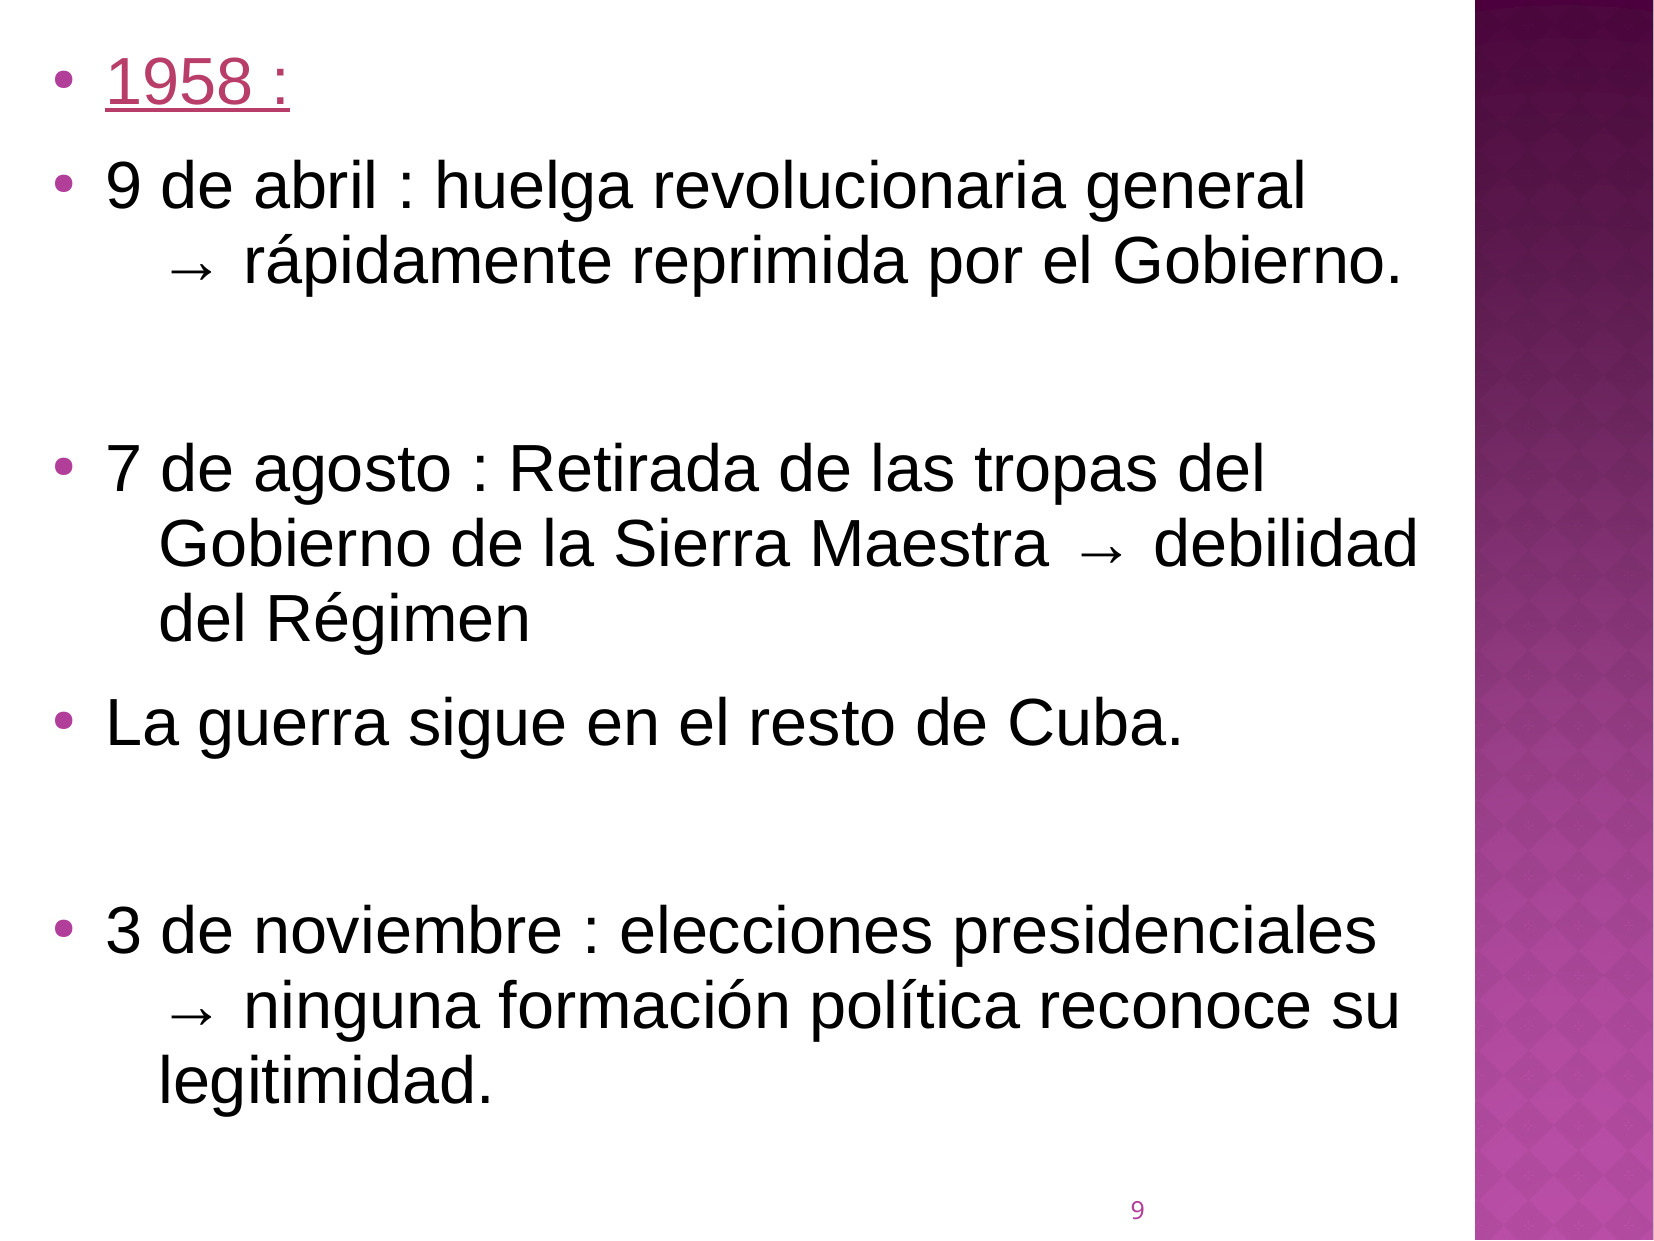

# 1958 :
9 de abril : huelga revolucionaria general → rápidamente reprimida por el Gobierno.
7 de agosto : Retirada de las tropas del Gobierno de la Sierra Maestra → debilidad del Régimen
La guerra sigue en el resto de Cuba.
3 de noviembre : elecciones presidenciales → ninguna formación política reconoce su legitimidad.